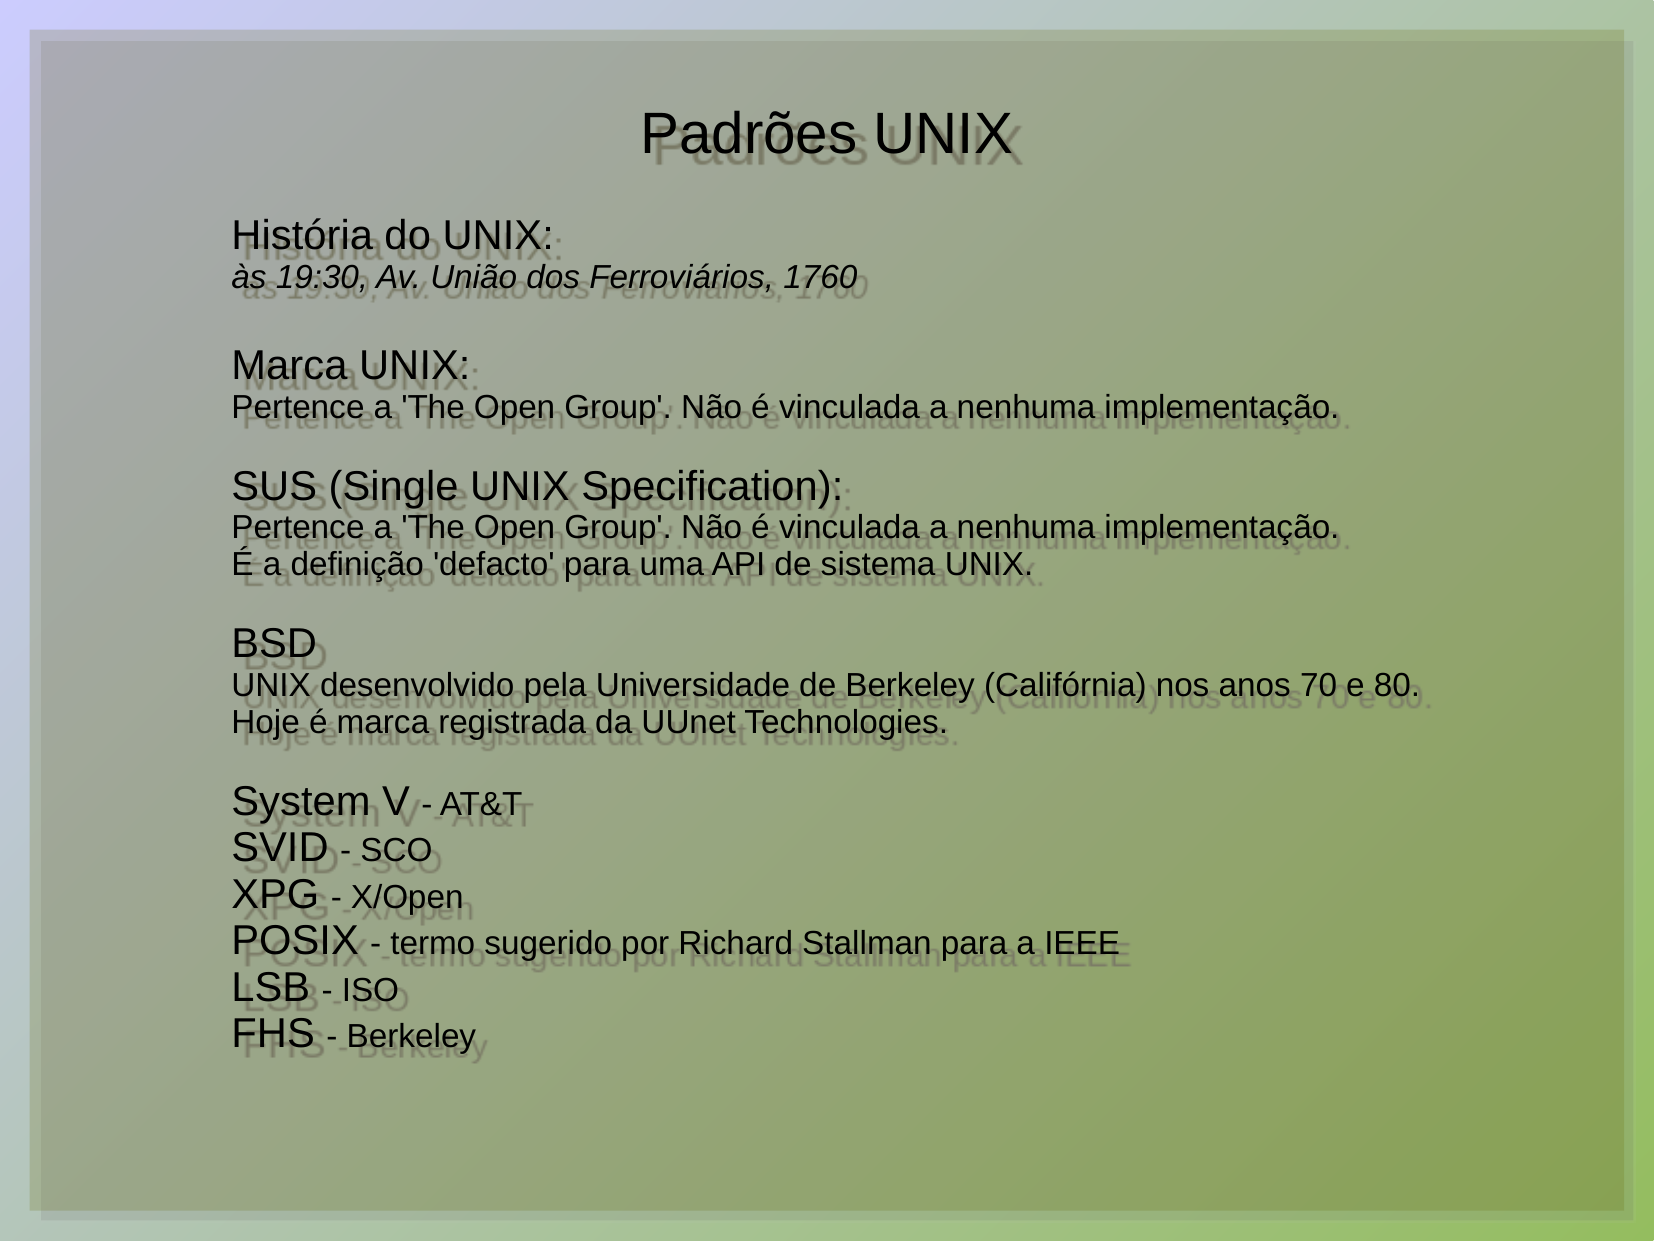

Padrões UNIX
História do UNIX:
às 19:30, Av. União dos Ferroviários, 1760
Marca UNIX:
Pertence a 'The Open Group'. Não é vinculada a nenhuma implementação.
SUS (Single UNIX Specification):
Pertence a 'The Open Group'. Não é vinculada a nenhuma implementação.
É a definição 'defacto' para uma API de sistema UNIX.
BSD
UNIX desenvolvido pela Universidade de Berkeley (Califórnia) nos anos 70 e 80.
Hoje é marca registrada da UUnet Technologies.
System V - AT&T
SVID - SCO
XPG - X/Open
POSIX - termo sugerido por Richard Stallman para a IEEE
LSB - ISO
FHS - Berkeley